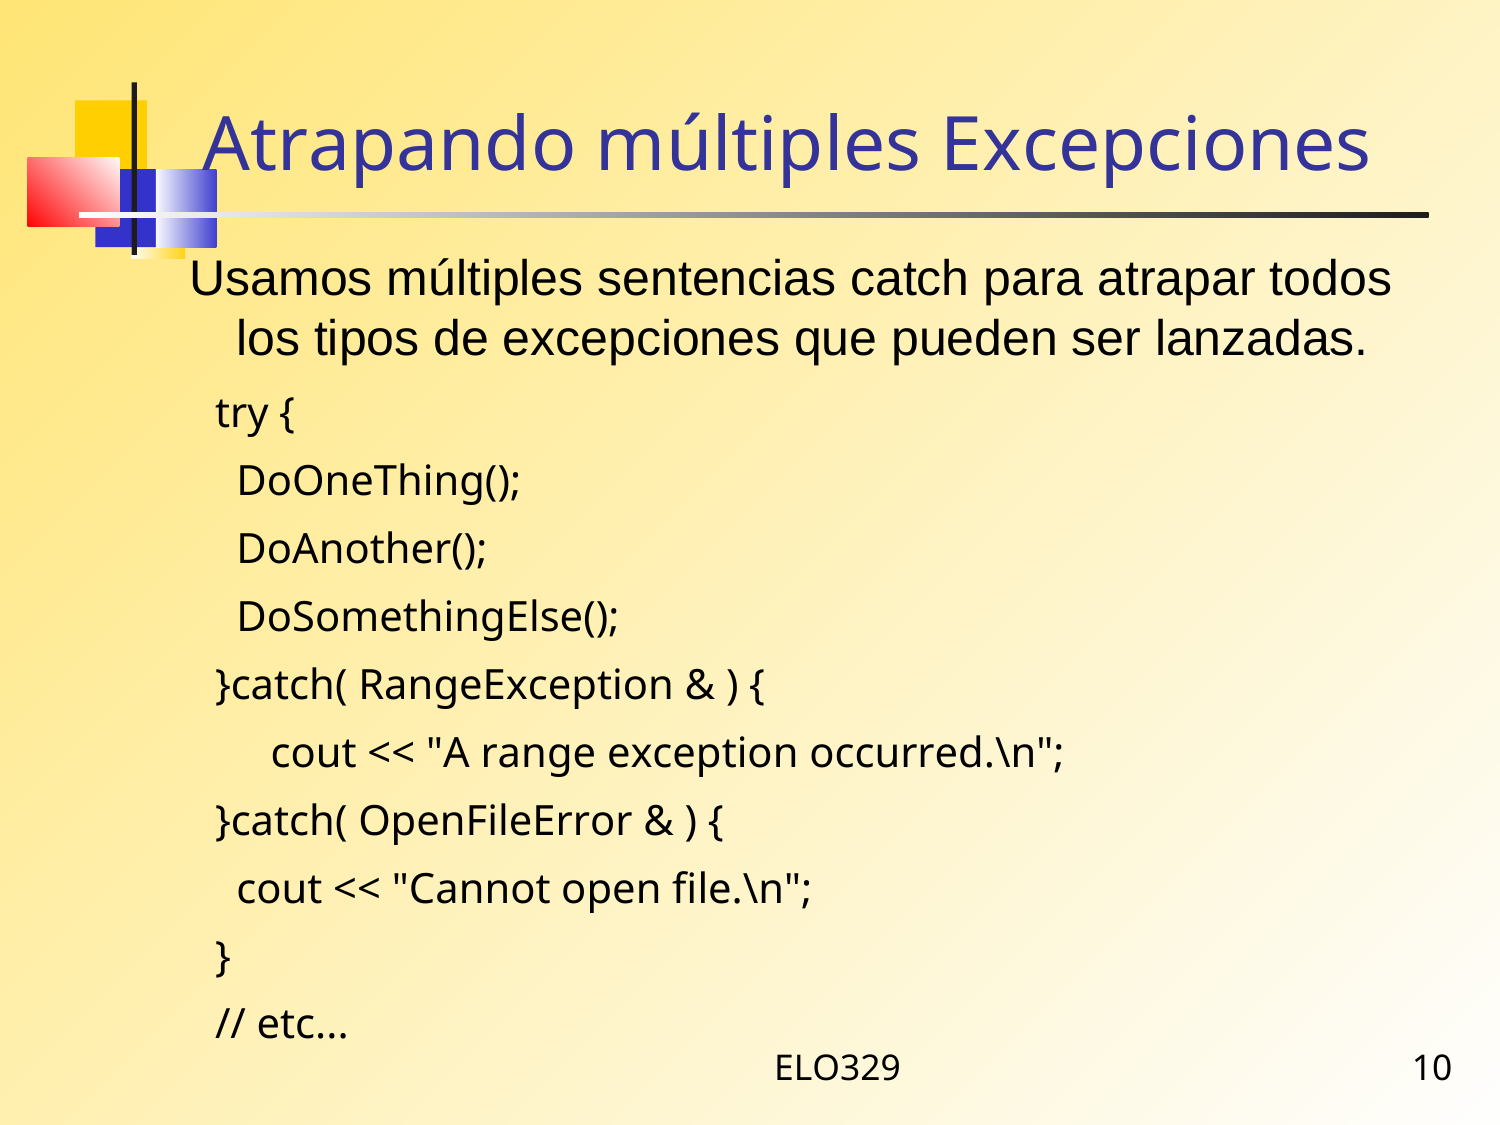

# Atrapando múltiples Excepciones
Usamos múltiples sentencias catch para atrapar todos los tipos de excepciones que pueden ser lanzadas.
try {
 DoOneThing();
 DoAnother();
 DoSomethingElse();
}catch( RangeException & ) {
	cout << "A range exception occurred.\n";
}catch( OpenFileError & ) {
 cout << "Cannot open file.\n";
}
// etc...
ELO329
10